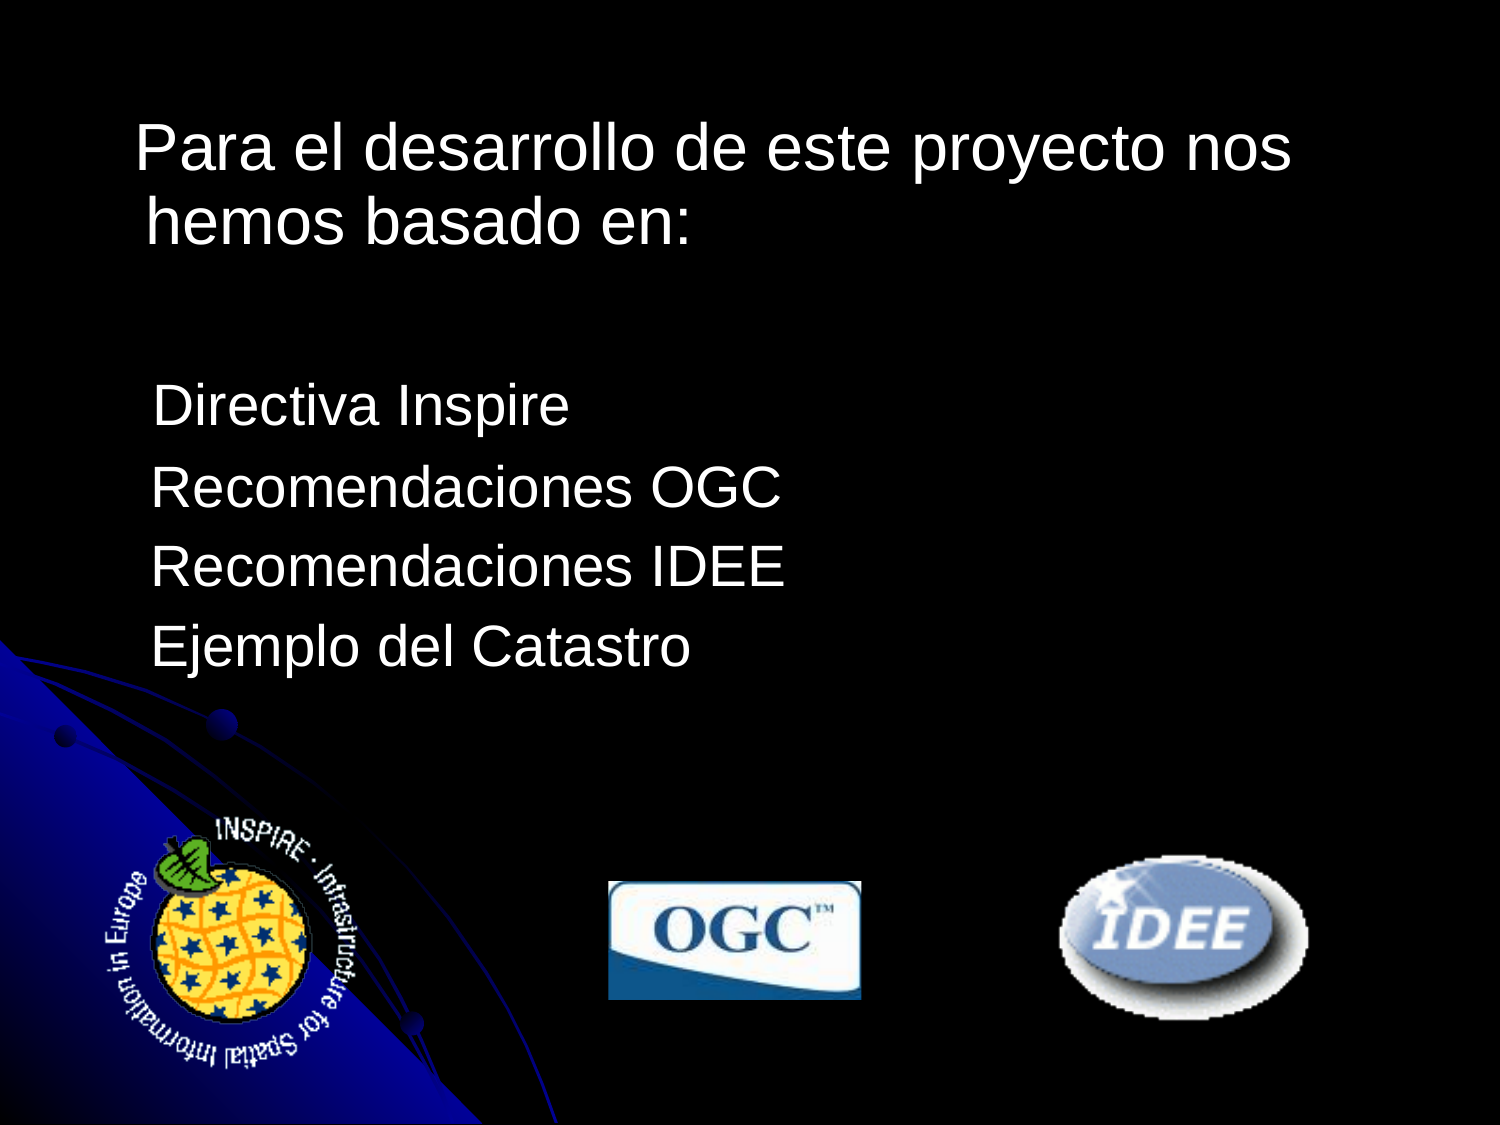

# Para el desarrollo de este proyecto nos hemos basado en:
 Directiva Inspire
 Recomendaciones OGC
 Recomendaciones IDEE
 Ejemplo del Catastro